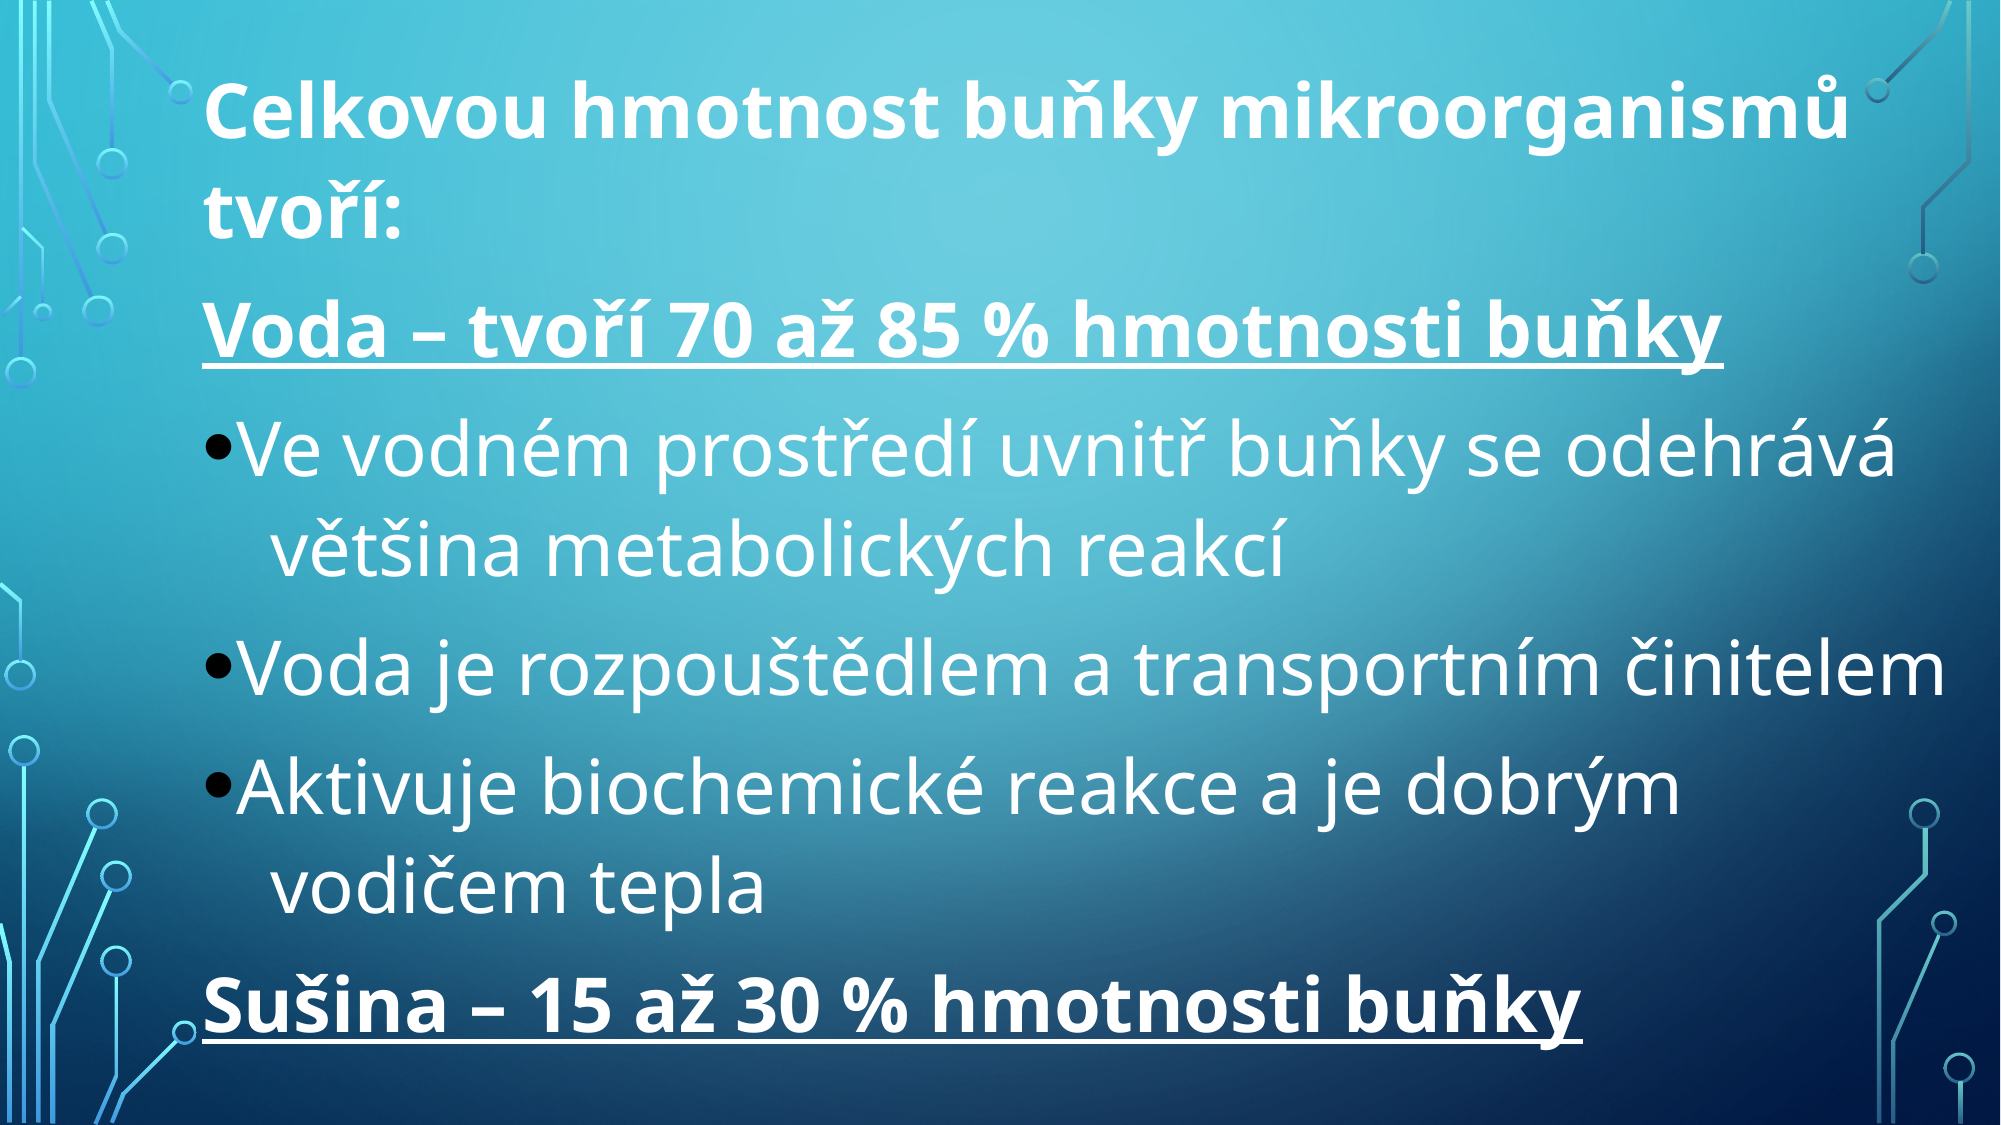

Celkovou hmotnost buňky mikroorganismů tvoří:
Voda – tvoří 70 až 85 % hmotnosti buňky
Ve vodném prostředí uvnitř buňky se odehrává většina metabolických reakcí
Voda je rozpouštědlem a transportním činitelem
Aktivuje biochemické reakce a je dobrým vodičem tepla
Sušina – 15 až 30 % hmotnosti buňky
#